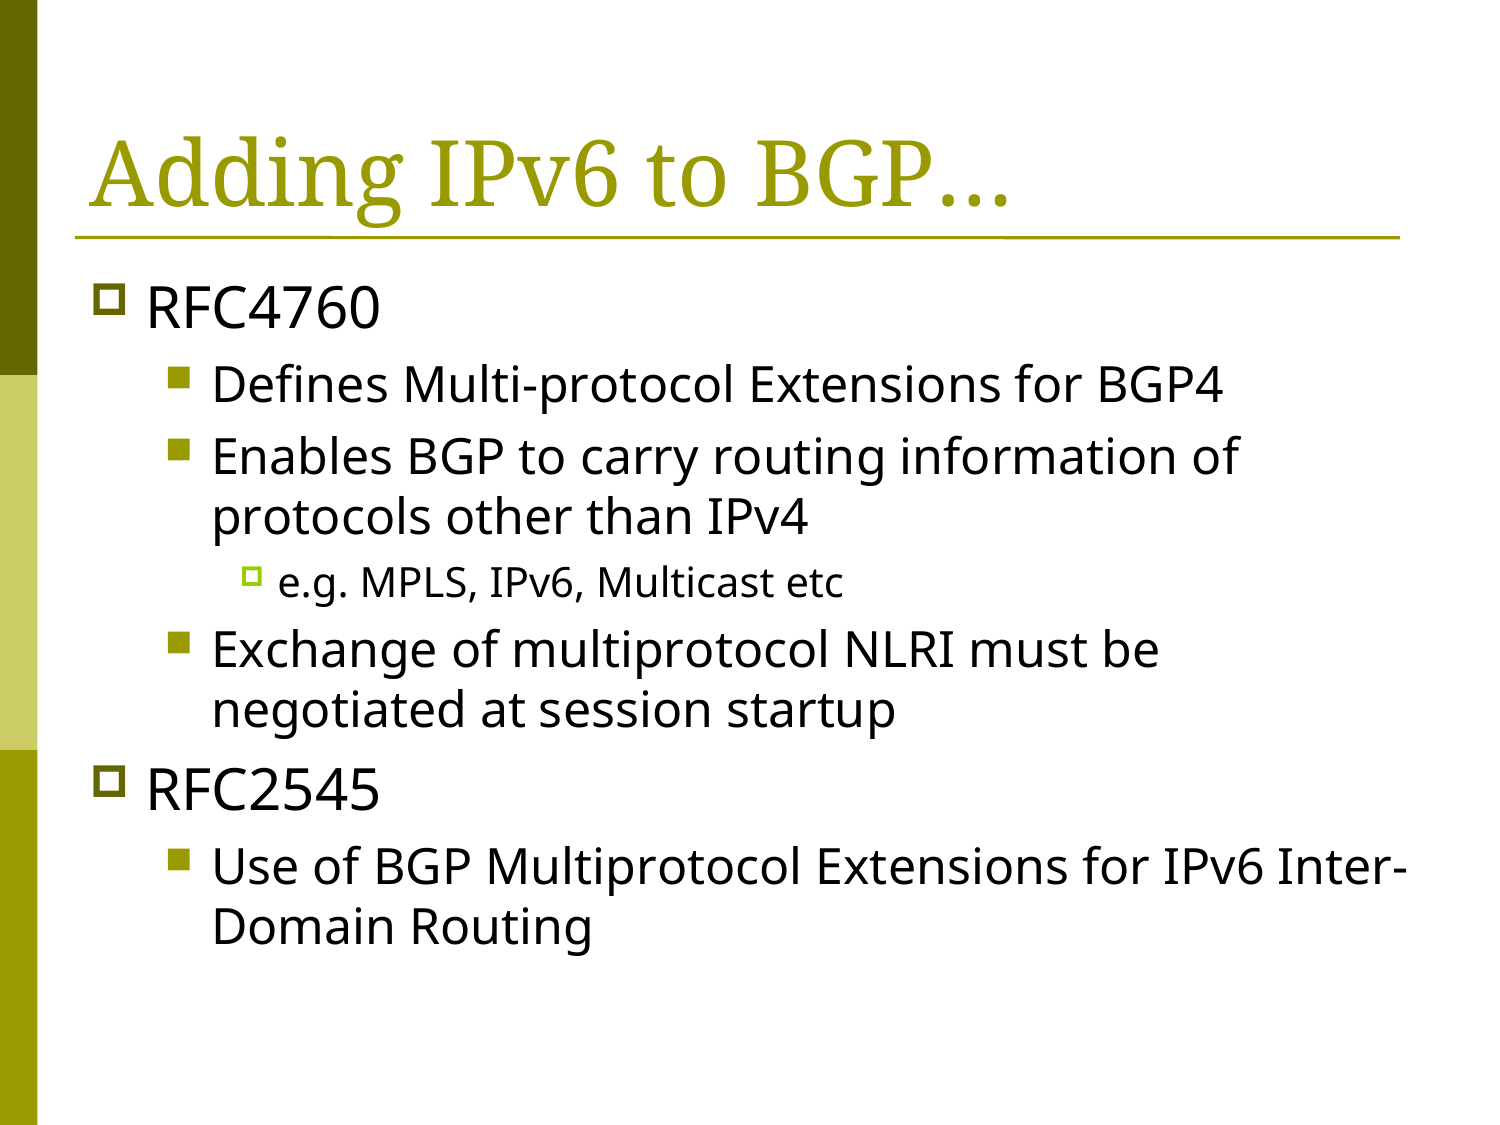

# Adding IPv6 to BGP…
RFC4760
Defines Multi-protocol Extensions for BGP4
Enables BGP to carry routing information of protocols other than IPv4
e.g. MPLS, IPv6, Multicast etc
Exchange of multiprotocol NLRI must be negotiated at session startup
RFC2545
Use of BGP Multiprotocol Extensions for IPv6 Inter-Domain Routing